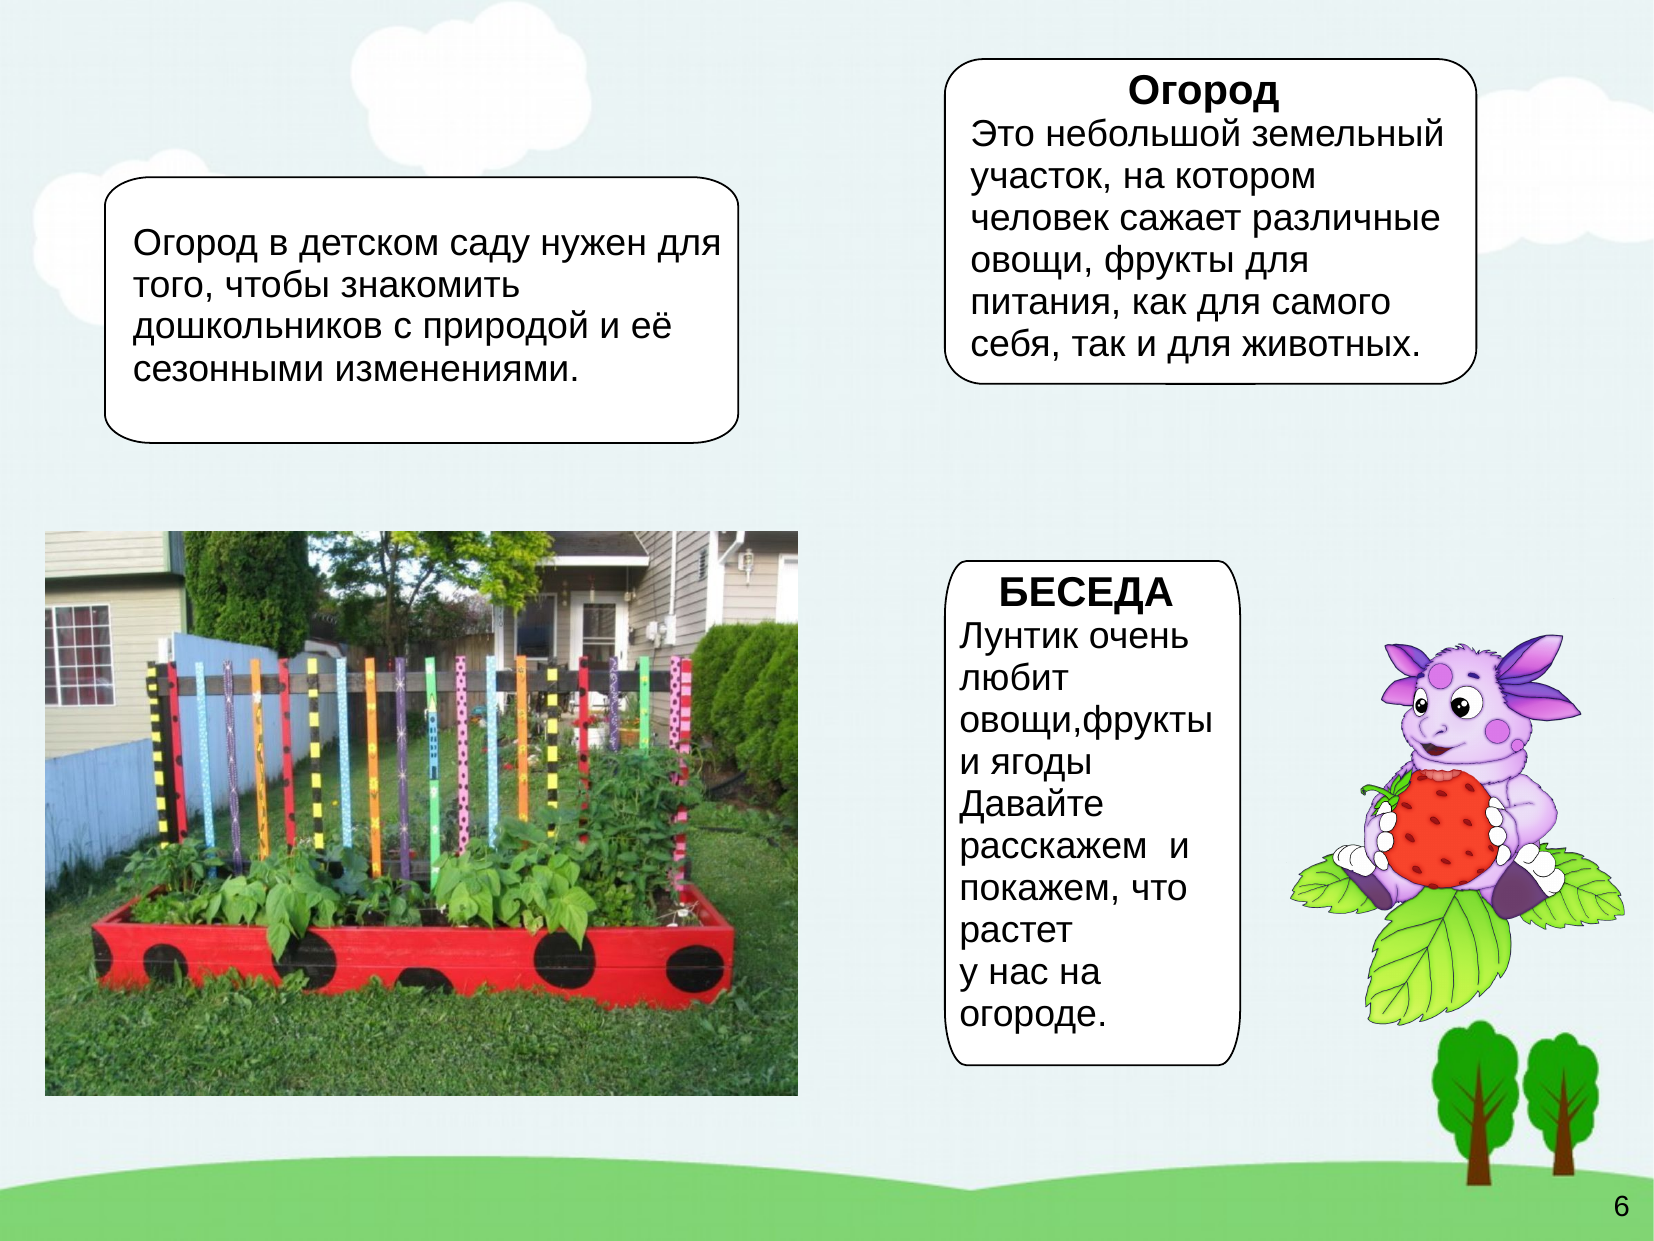

Огород
Это небольшой земельный участок, на котором человек сажает различные овощи, фрукты для питания, как для самого себя, так и для животных.
Огород в детском саду нужен для того, чтобы знакомить дошкольников с природой и её сезонными изменениями.
БЕСЕДА
Лунтик очень любит
овощи,фрукты и ягоды
Давайте расскажем и покажем, что растет
у нас на огороде.
6